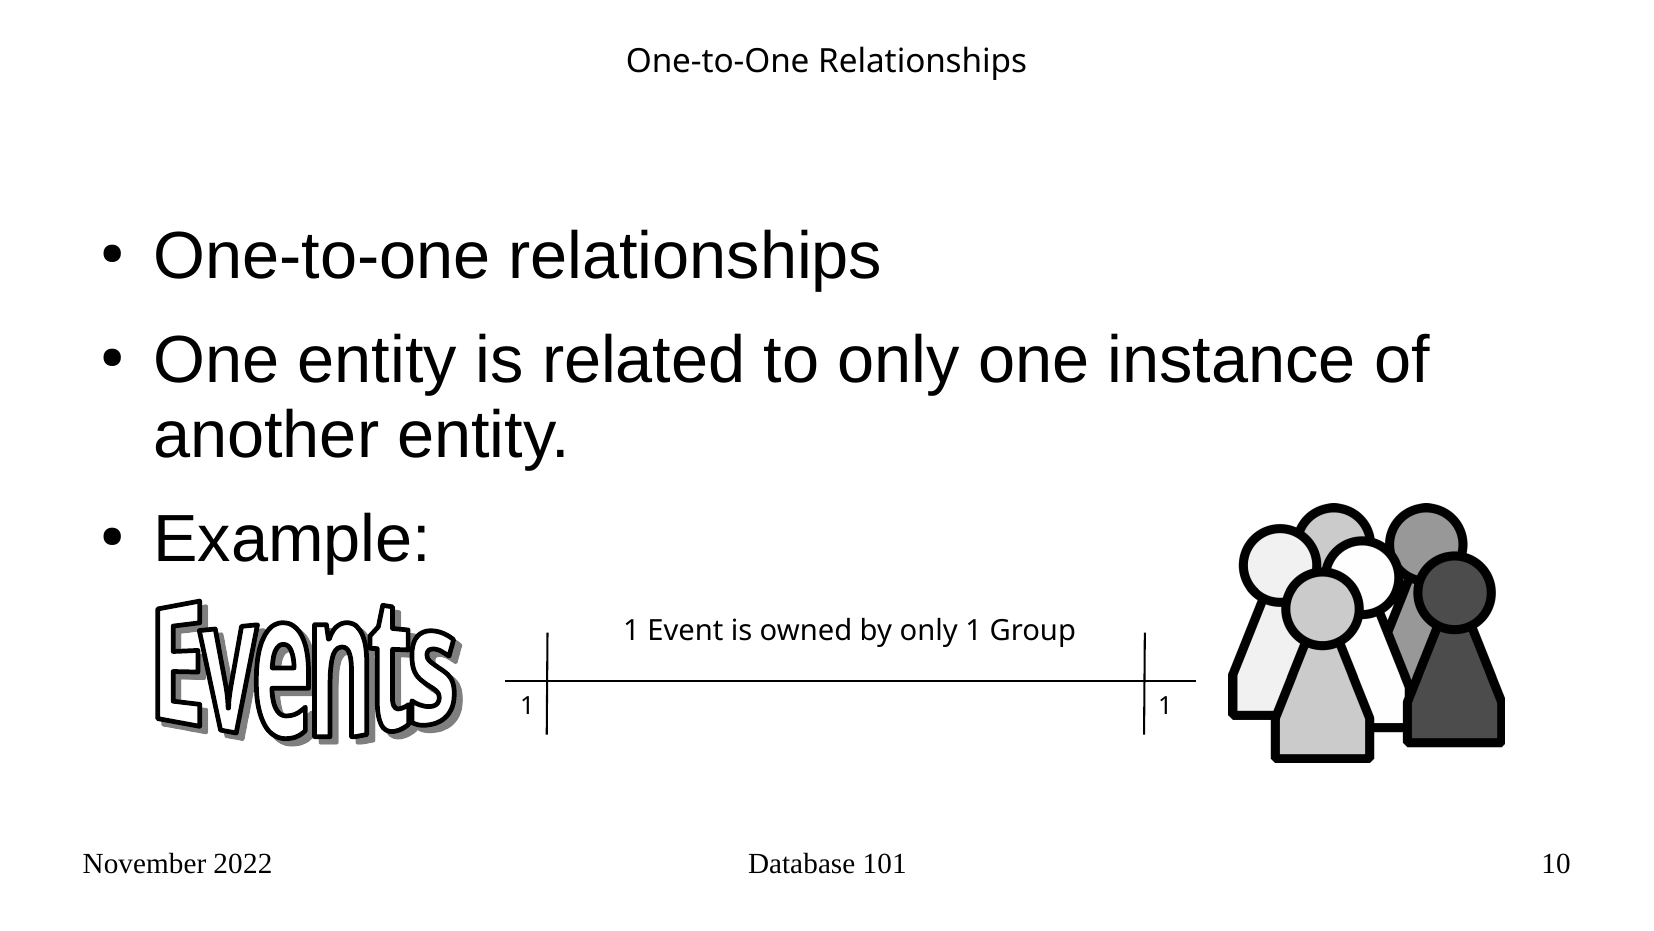

# One-to-One Relationships
One-to-one relationships
One entity is related to only one instance of another entity.
Example:
Events
1 Event is owned by only 1 Group
1
1
November 2022
Database 101
10